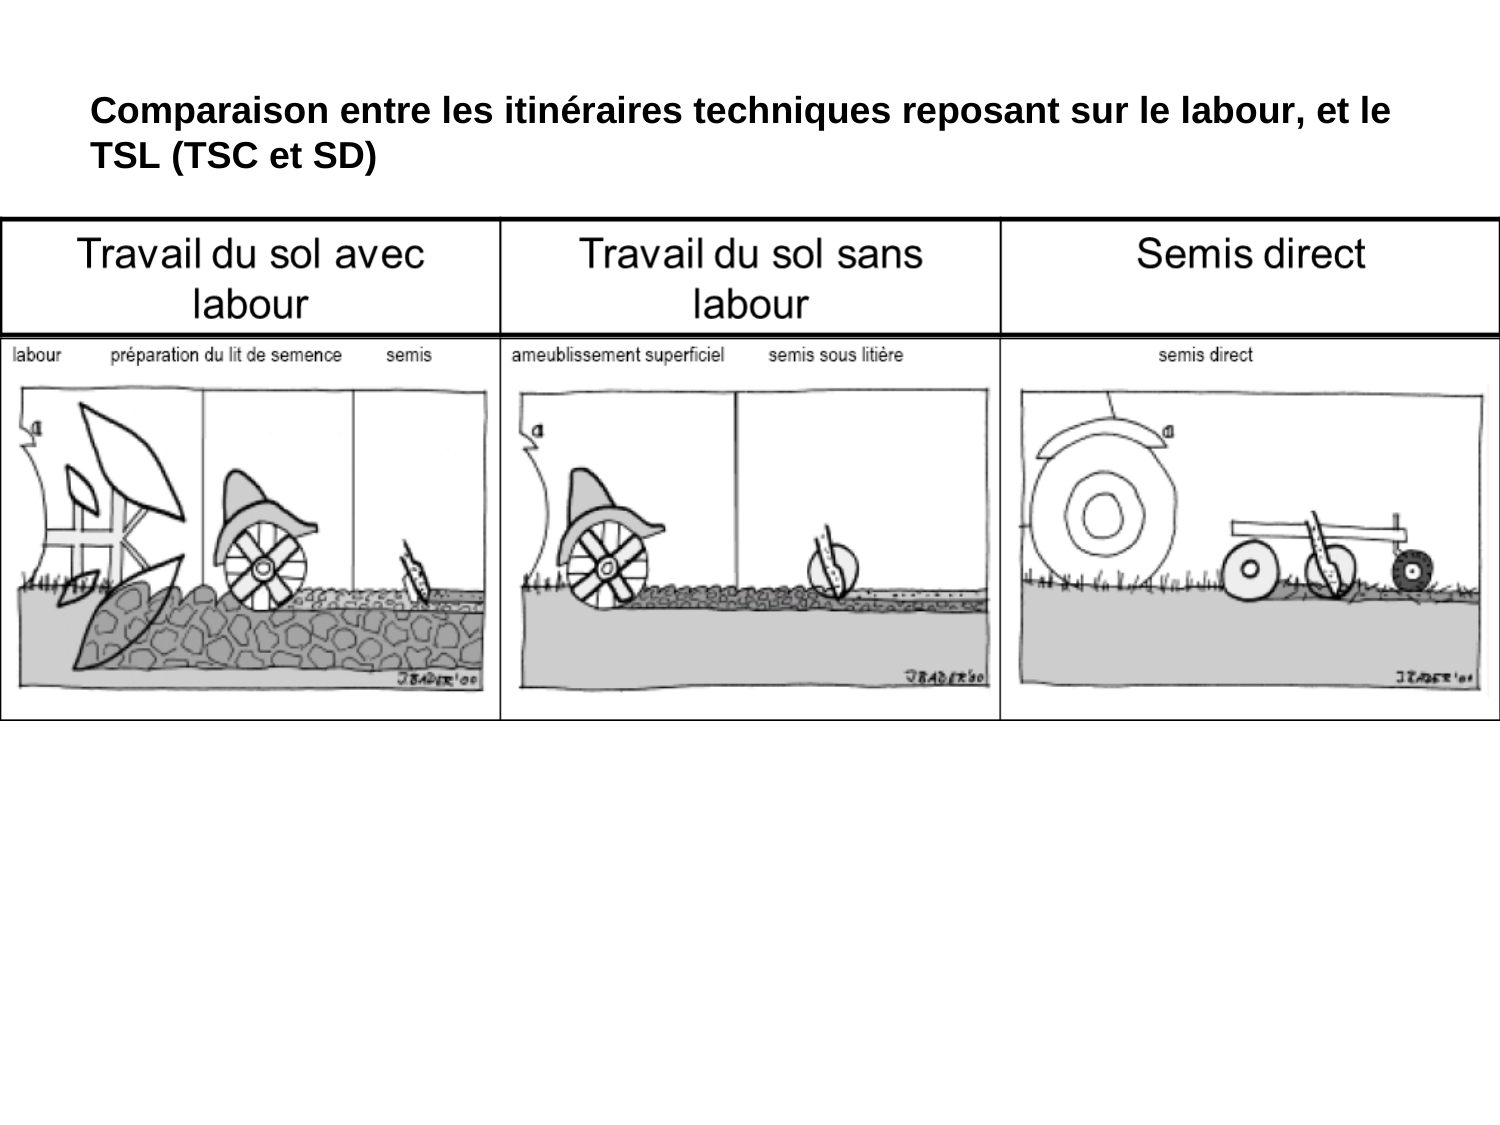

# Comparaison entre les itinéraires techniques reposant sur le labour, et le TSL (TSC et SD)